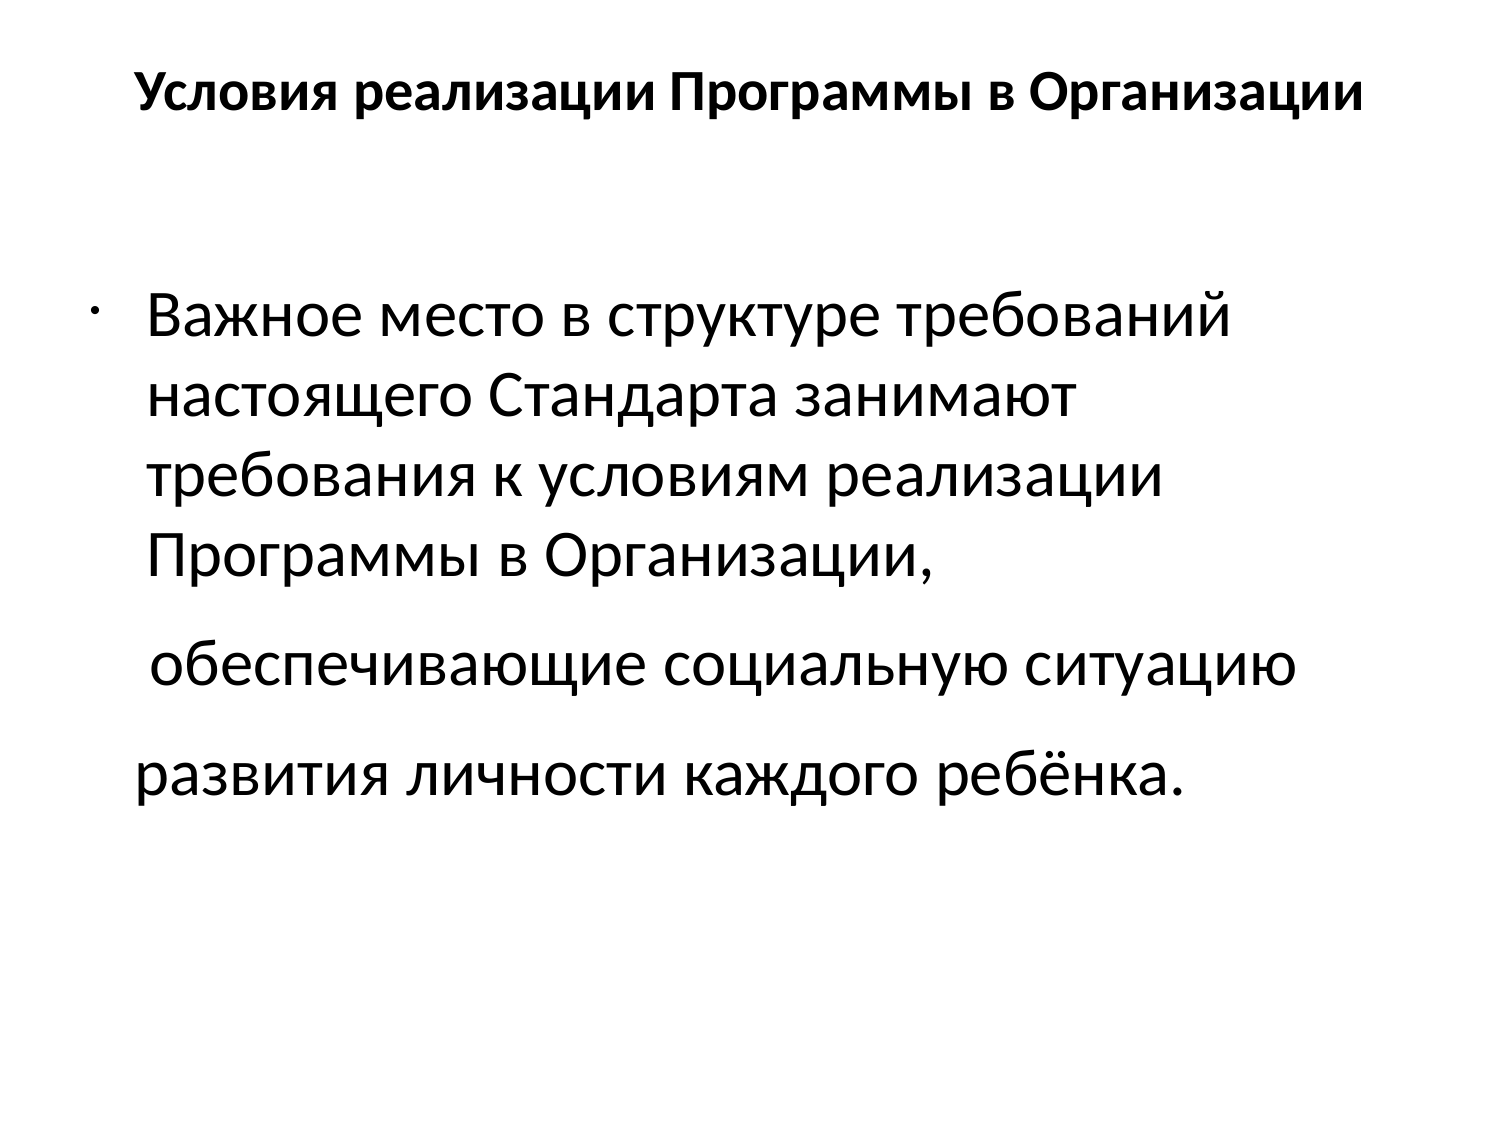

# Условия реализации Программы в Организации
Важное место в структуре требований настоящего Стандарта занимают требования к условиям реализации Программы в Организации,
 обеспечивающие социальную ситуацию
 развития личности каждого ребёнка.